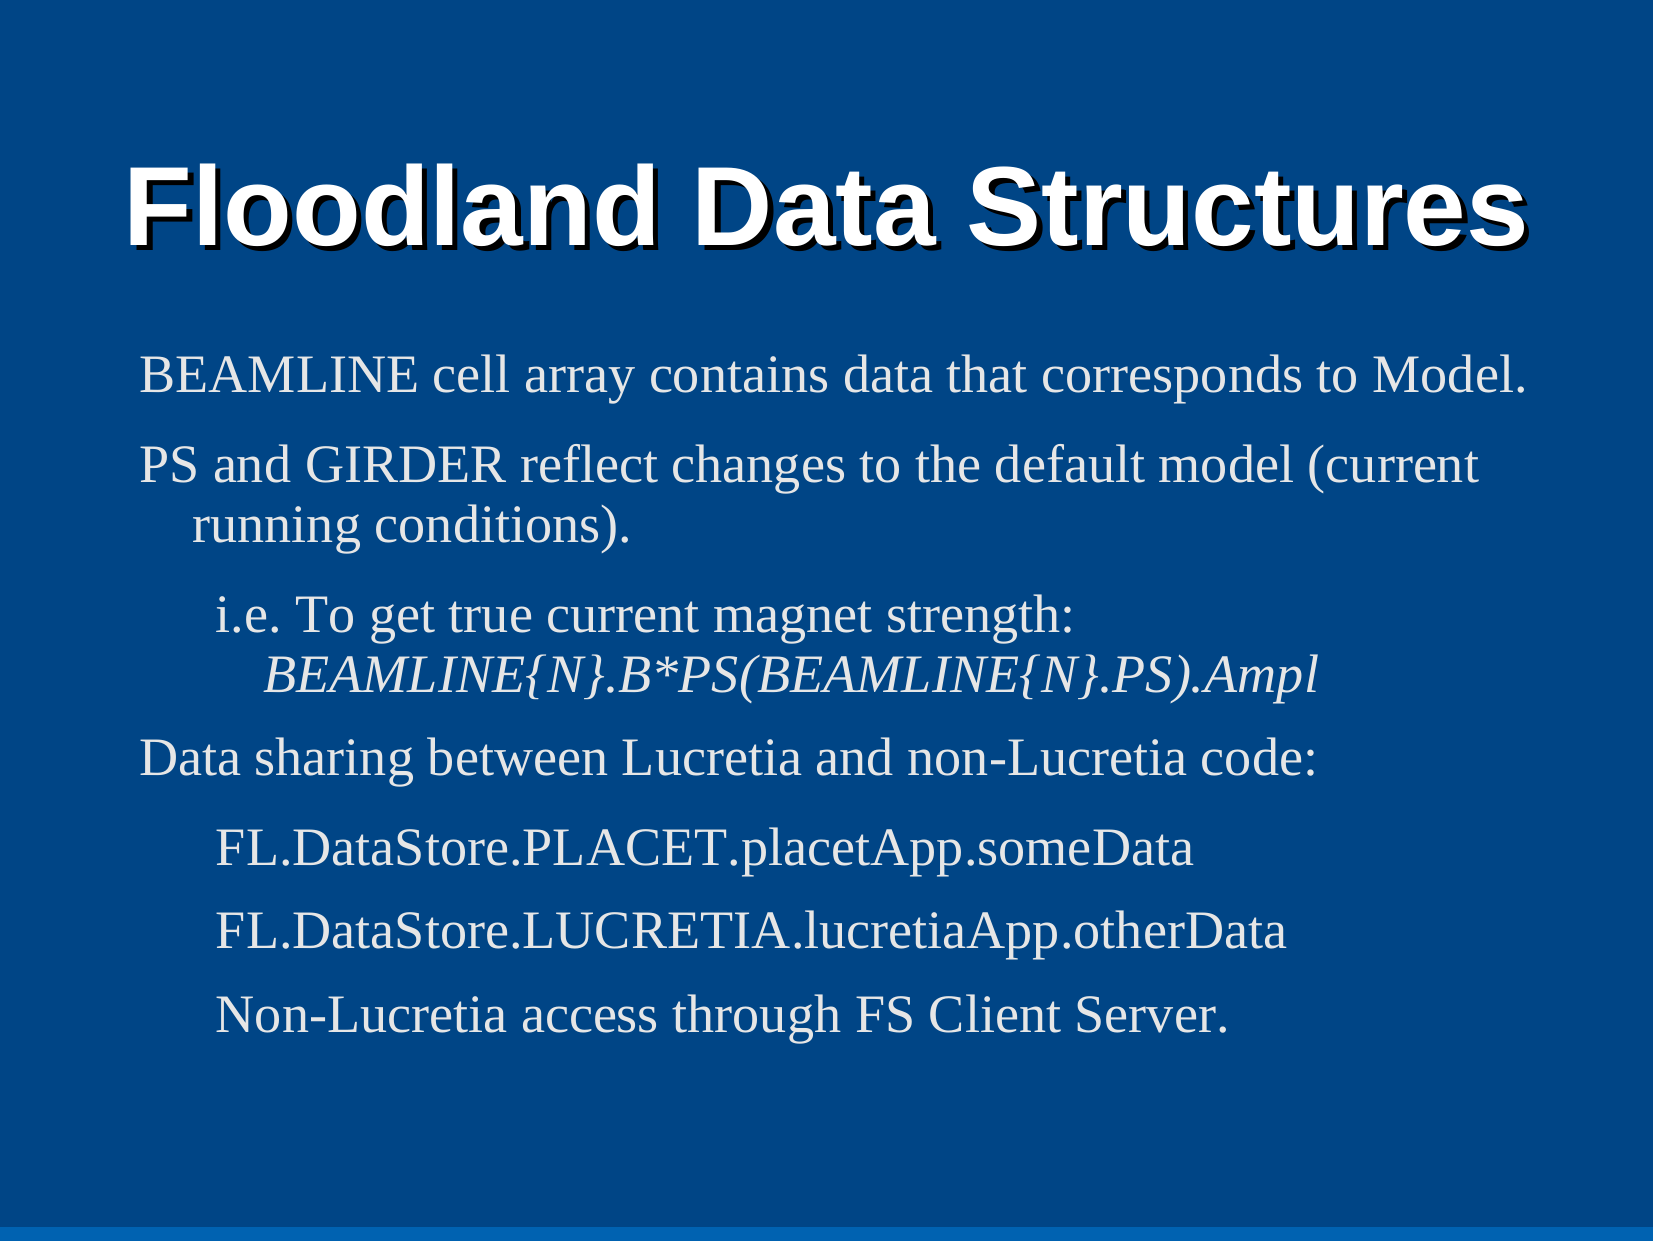

# Floodland Data Structures
BEAMLINE cell array contains data that corresponds to Model.
PS and GIRDER reflect changes to the default model (current running conditions).
i.e. To get true current magnet strength: BEAMLINE{N}.B*PS(BEAMLINE{N}.PS).Ampl
Data sharing between Lucretia and non-Lucretia code:
FL.DataStore.PLACET.placetApp.someData
FL.DataStore.LUCRETIA.lucretiaApp.otherData
Non-Lucretia access through FS Client Server.